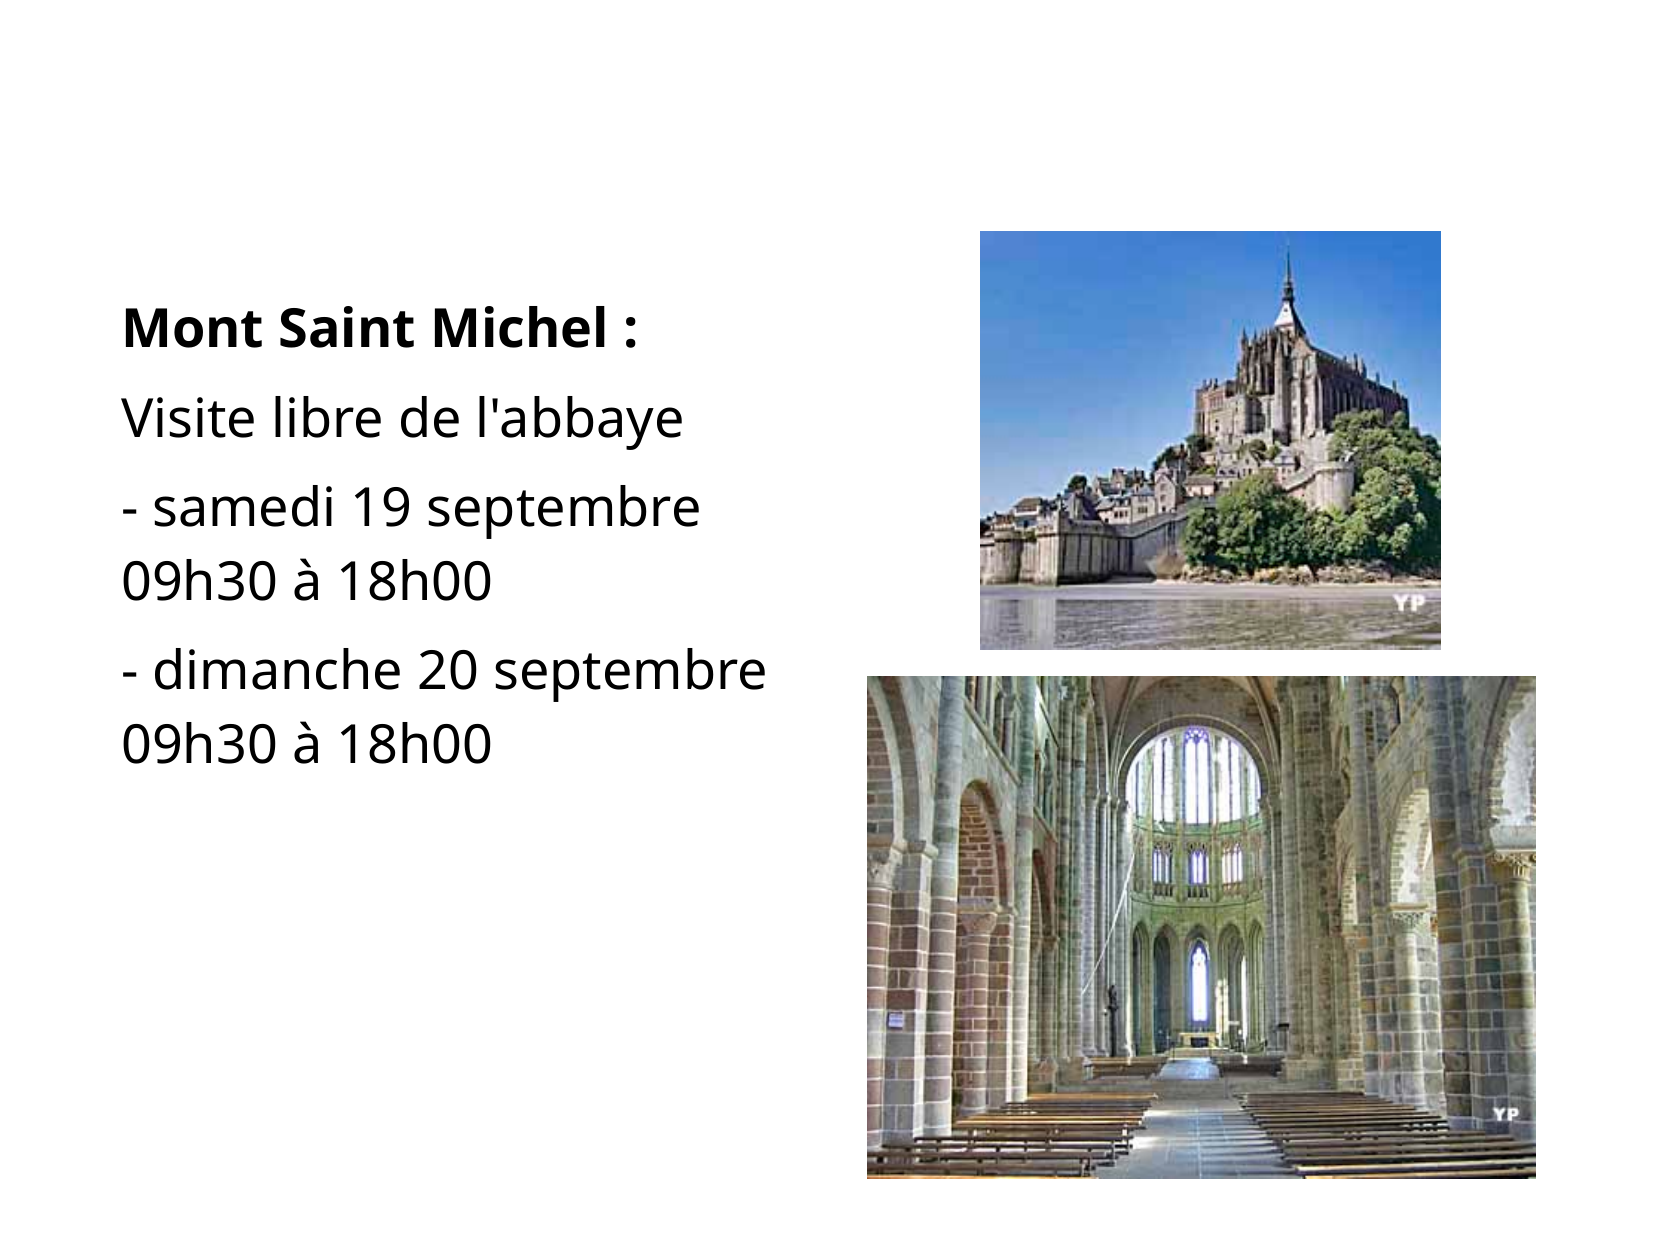

#
Mont Saint Michel :
Visite libre de l'abbaye
- samedi 19 septembre 09h30 à 18h00
- dimanche 20 septembre 09h30 à 18h00